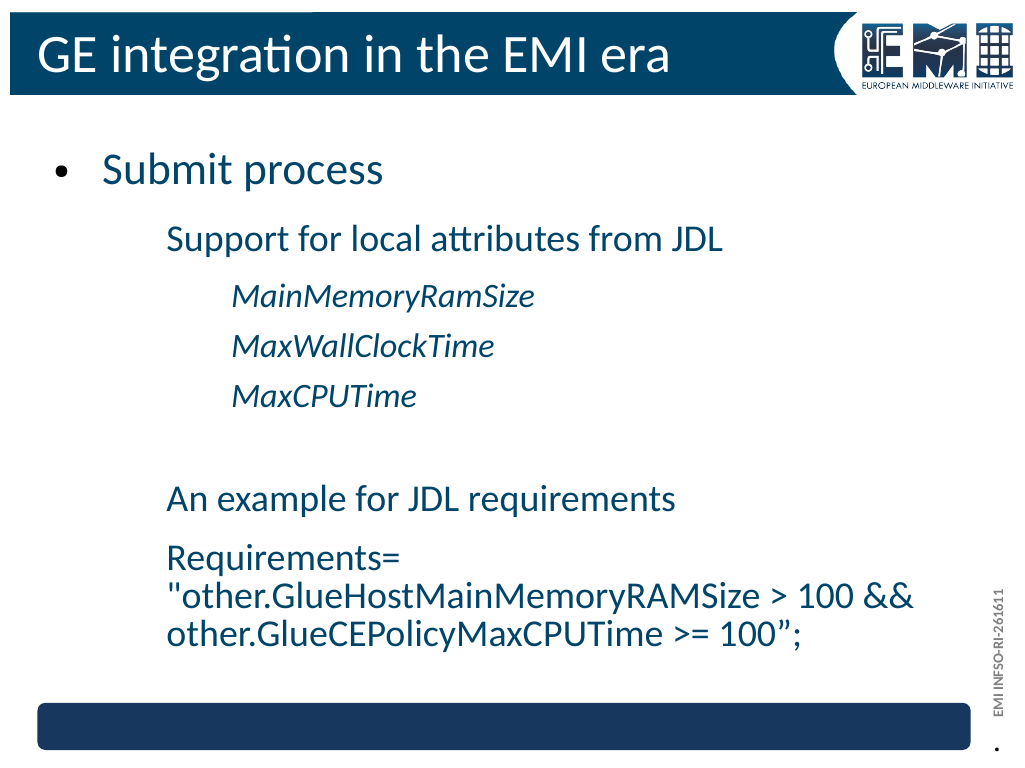

# GE integration in the EMI era
Submit process
Support for local attributes from JDL
MainMemoryRamSize
MaxWallClockTime
MaxCPUTime
An example for JDL requirements
Requirements= "other.GlueHostMainMemoryRAMSize > 100 && other.GlueCEPolicyMaxCPUTime >= 100”;